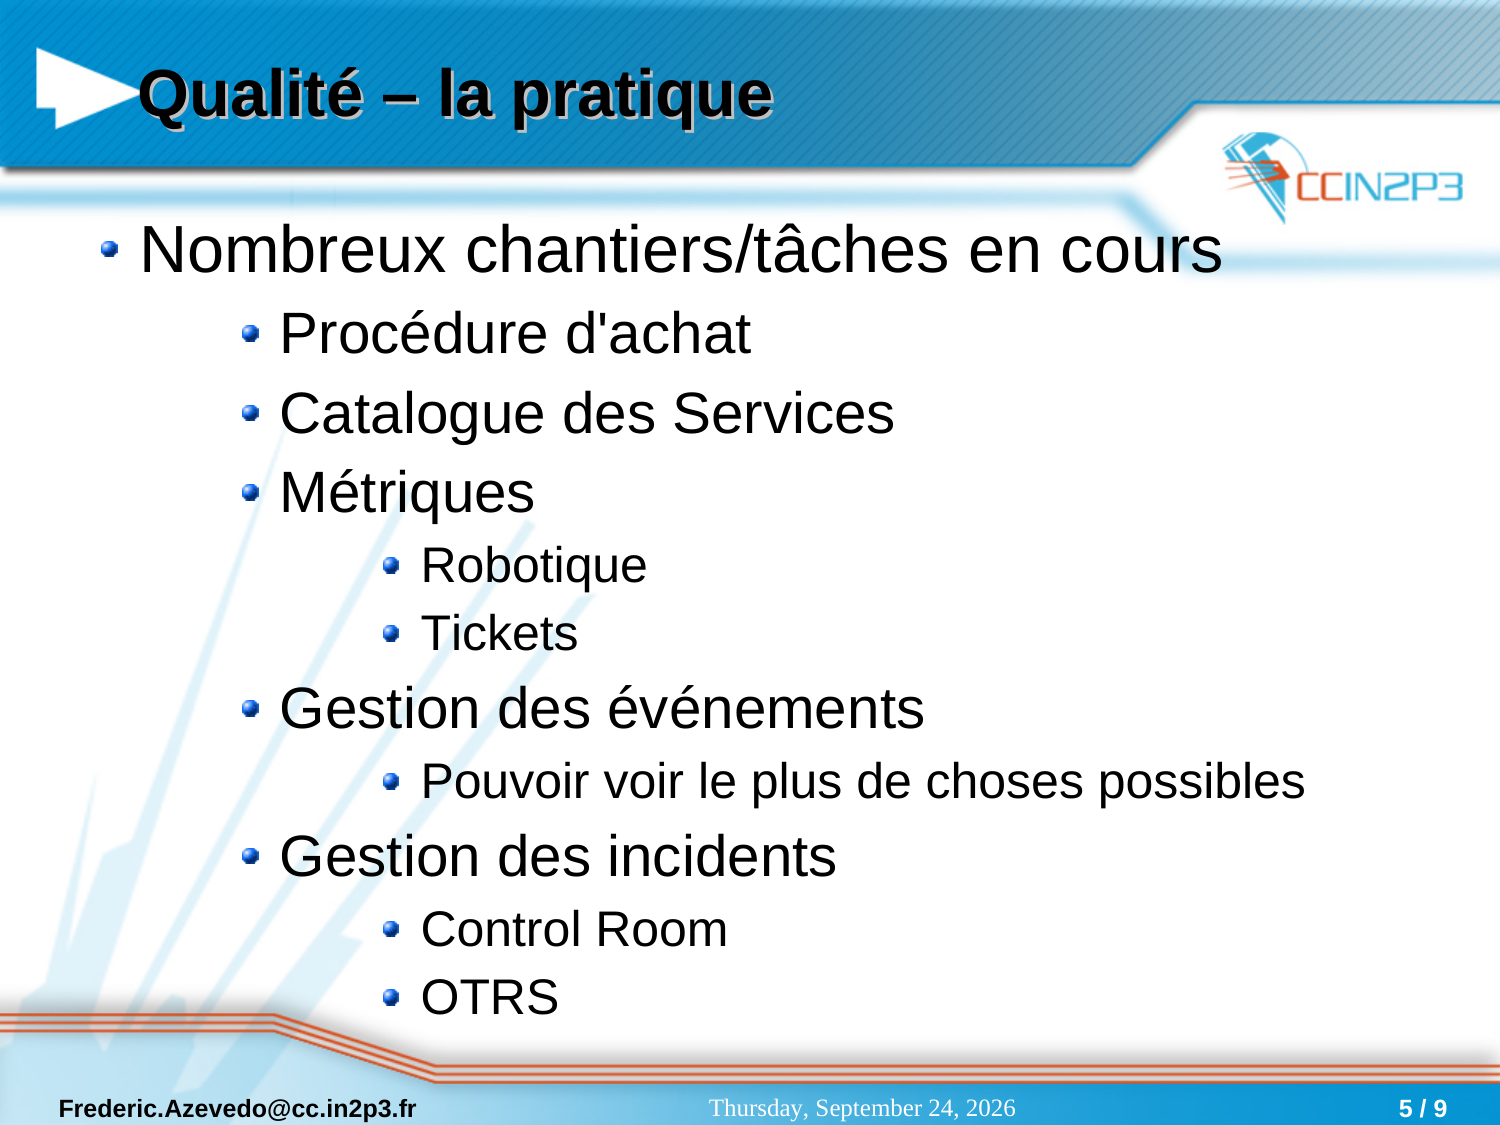

# Qualité – la pratique
Nombreux chantiers/tâches en cours
Procédure d'achat
Catalogue des Services
Métriques
Robotique
Tickets
Gestion des événements
Pouvoir voir le plus de choses possibles
Gestion des incidents
Control Room
OTRS
Frederic.Azevedo@cc.in2p3.fr
5